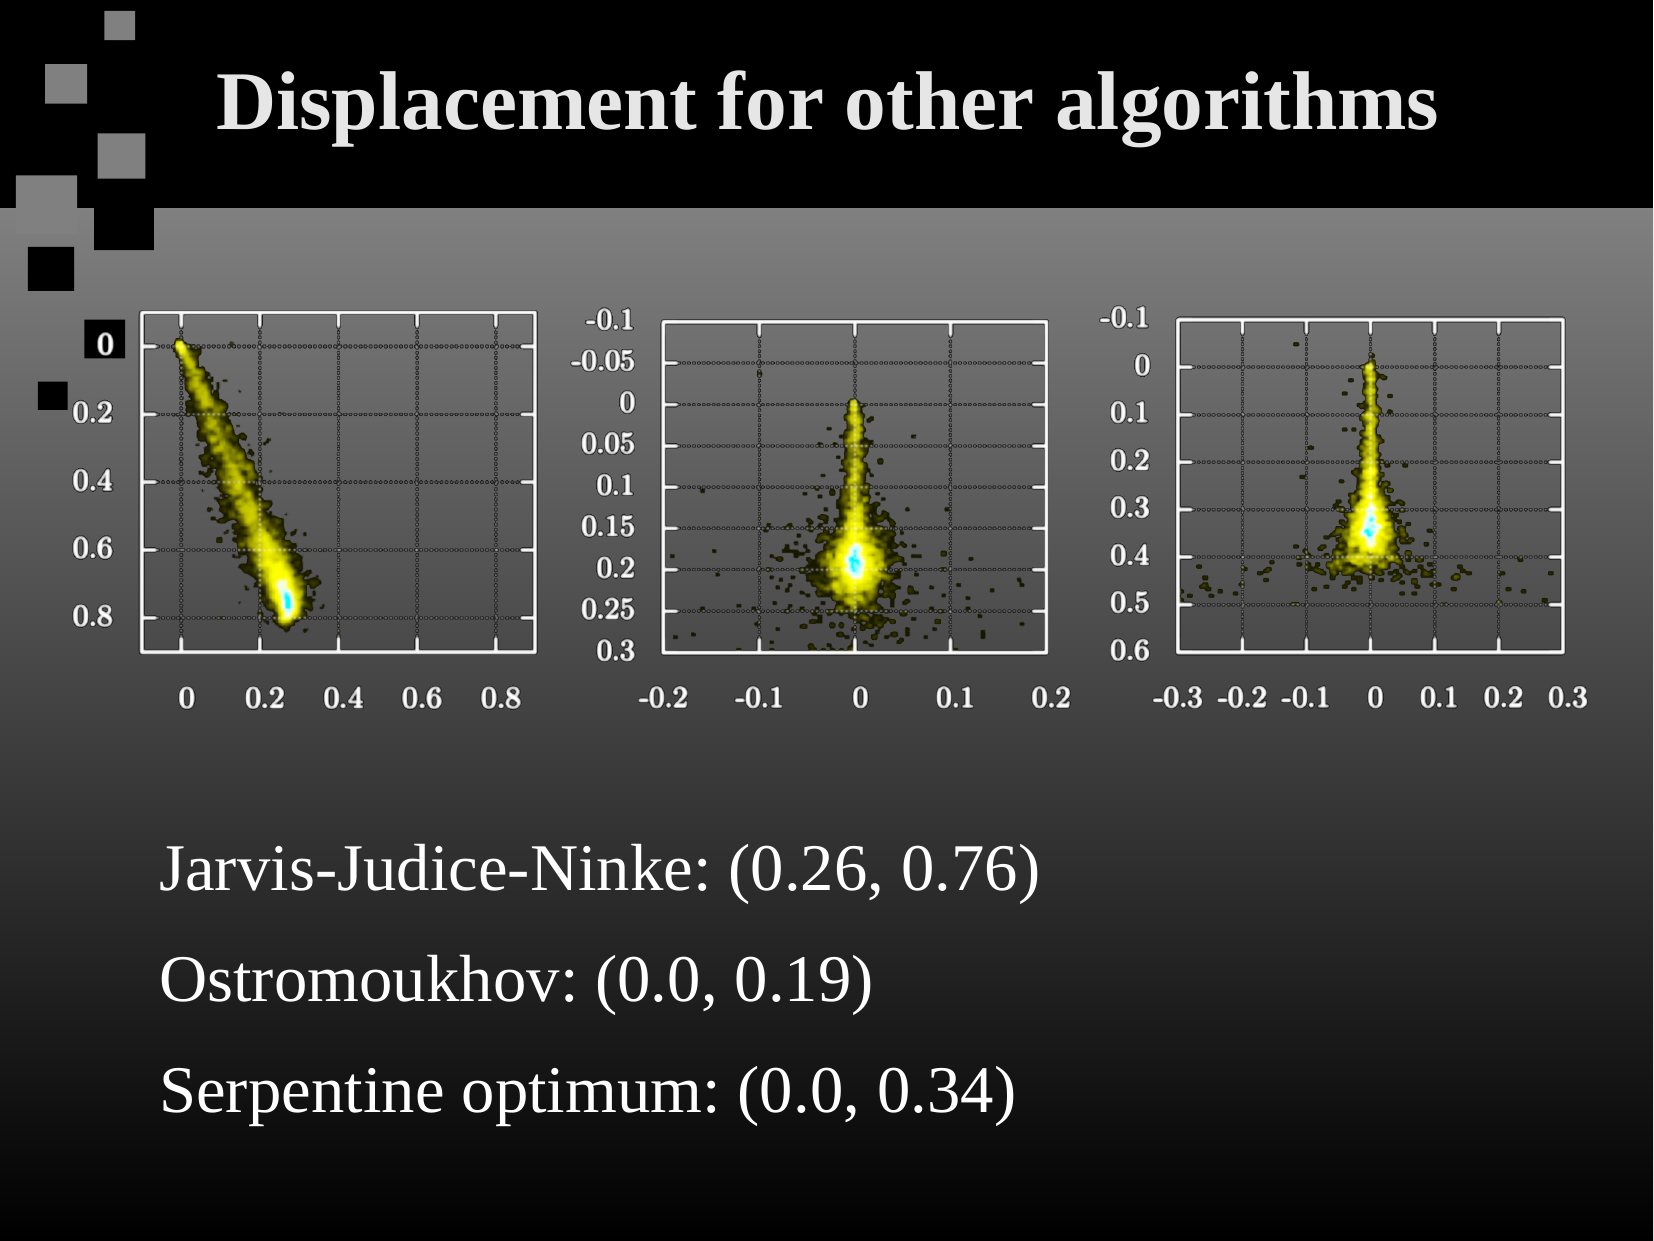

# Displacement for other algorithms
Jarvis-Judice-Ninke: (0.26, 0.76)
Ostromoukhov: (0.0, 0.19)
Serpentine optimum: (0.0, 0.34)